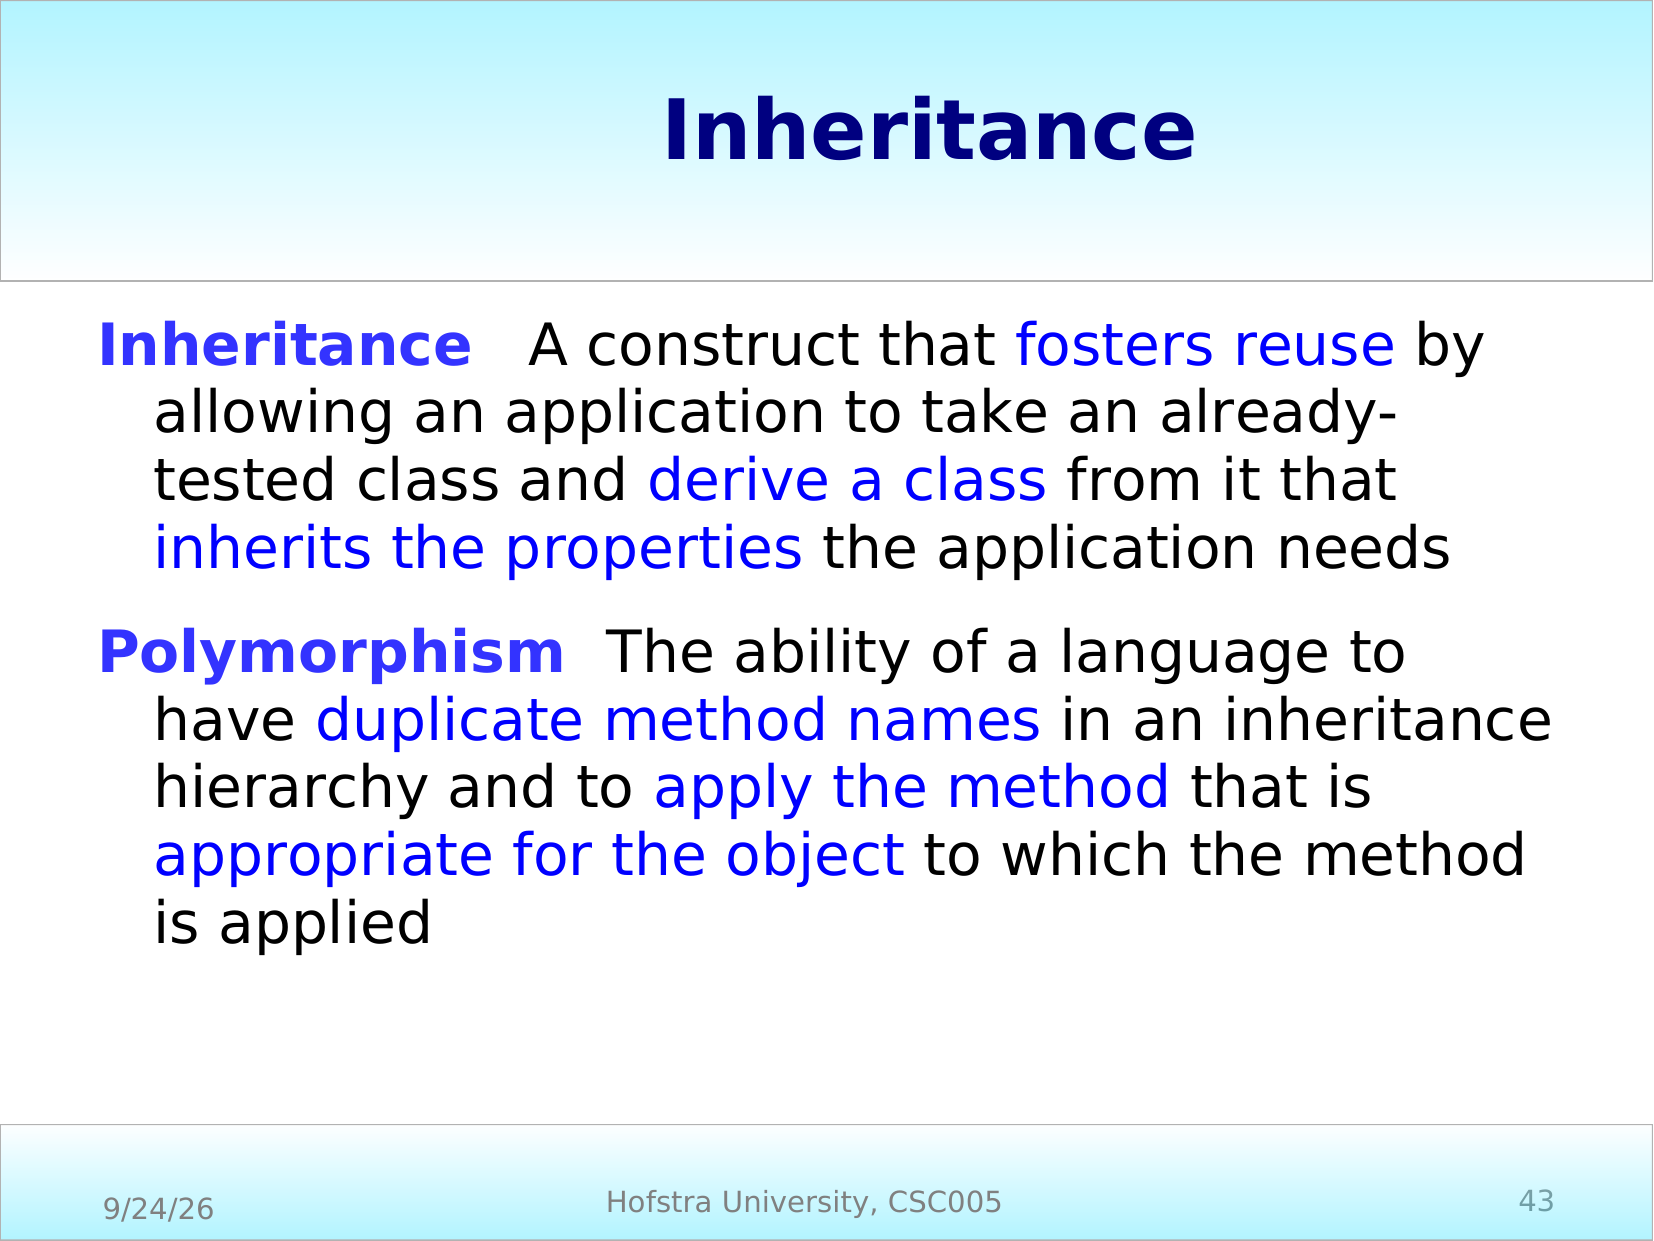

# Inheritance
Inheritance A construct that fosters reuse by allowing an application to take an already-tested class and derive a class from it that inherits the properties the application needs
Polymorphism The ability of a language to have duplicate method names in an inheritance hierarchy and to apply the method that is appropriate for the object to which the method is applied
43
Hofstra University, CSC005